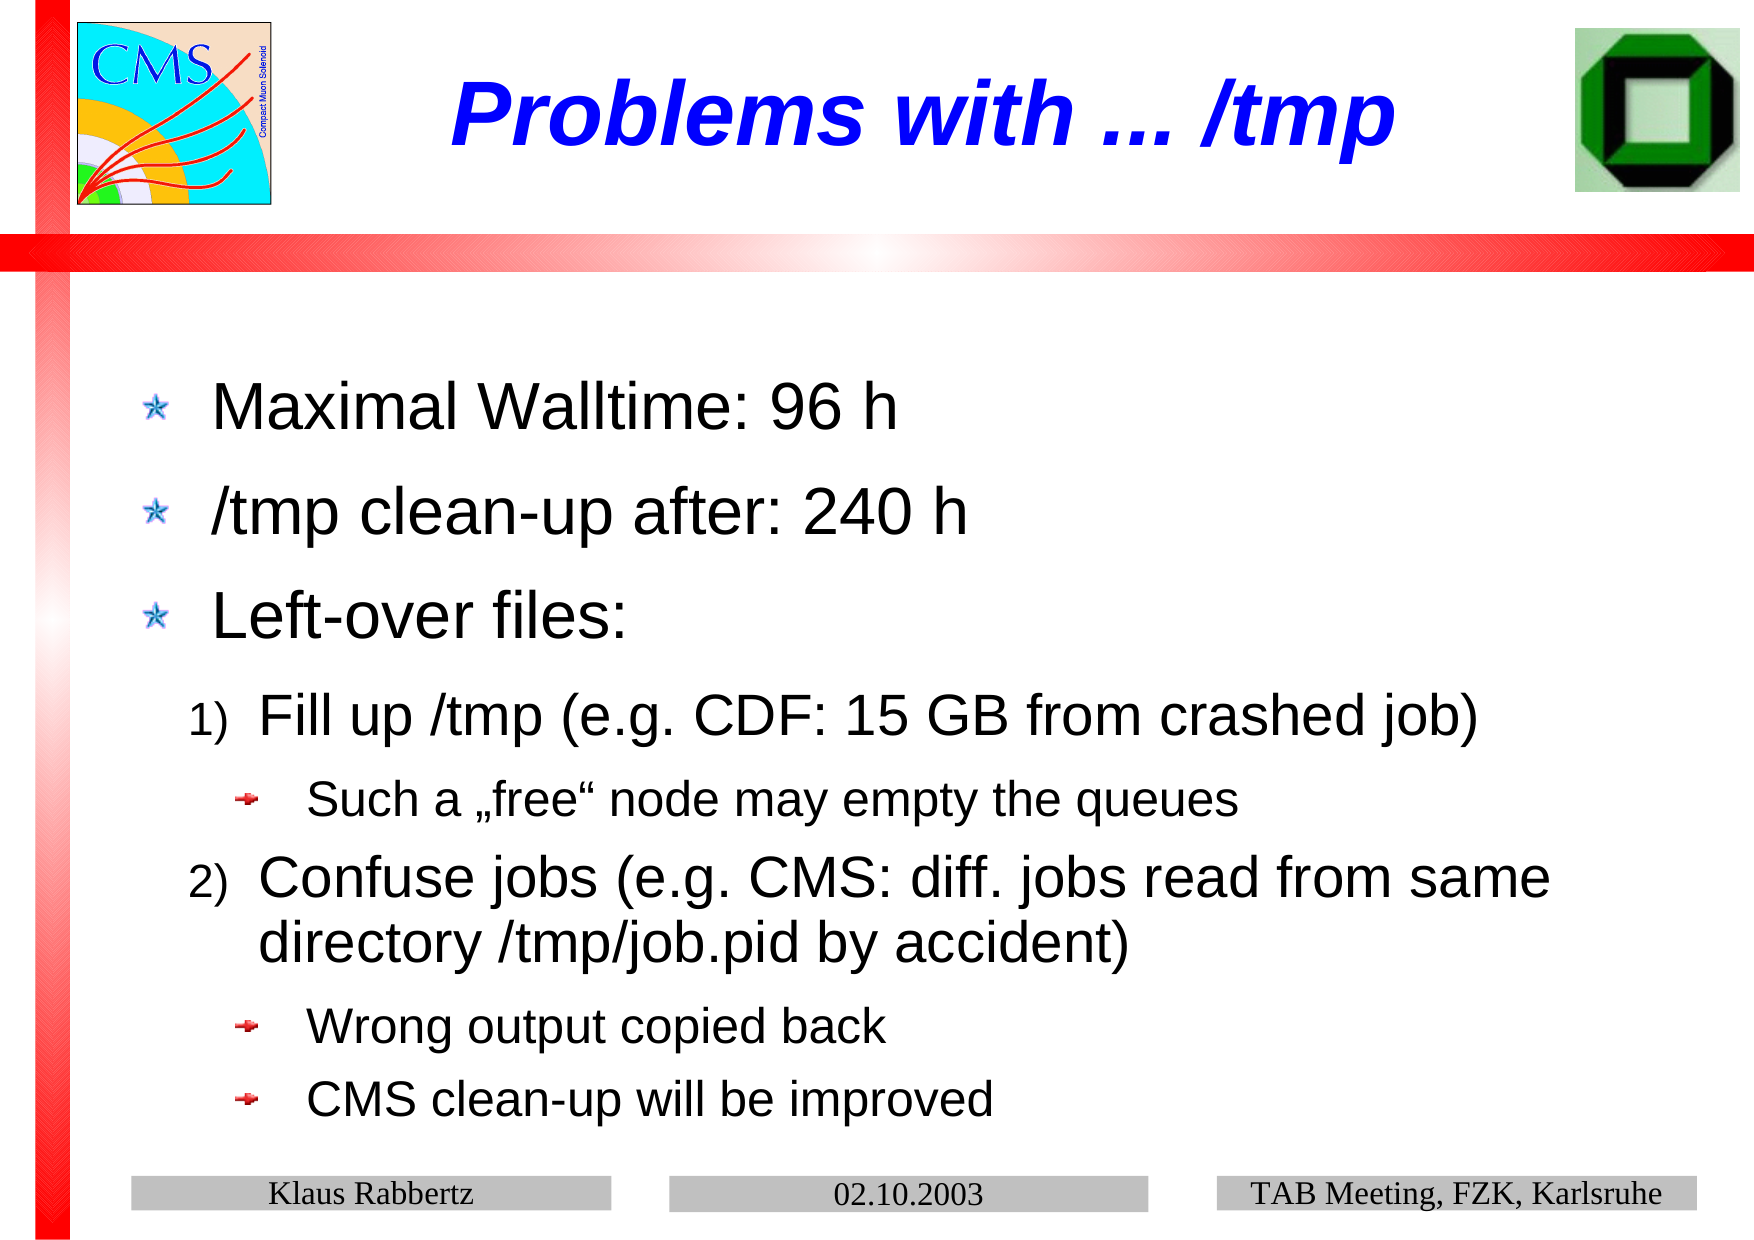

# Problems with ... /tmp
Maximal Walltime: 96 h
/tmp clean-up after: 240 h
Left-over files:
Fill up /tmp (e.g. CDF: 15 GB from crashed job)
Such a „free“ node may empty the queues
Confuse jobs (e.g. CMS: diff. jobs read from same directory /tmp/job.pid by accident)
Wrong output copied back
CMS clean-up will be improved